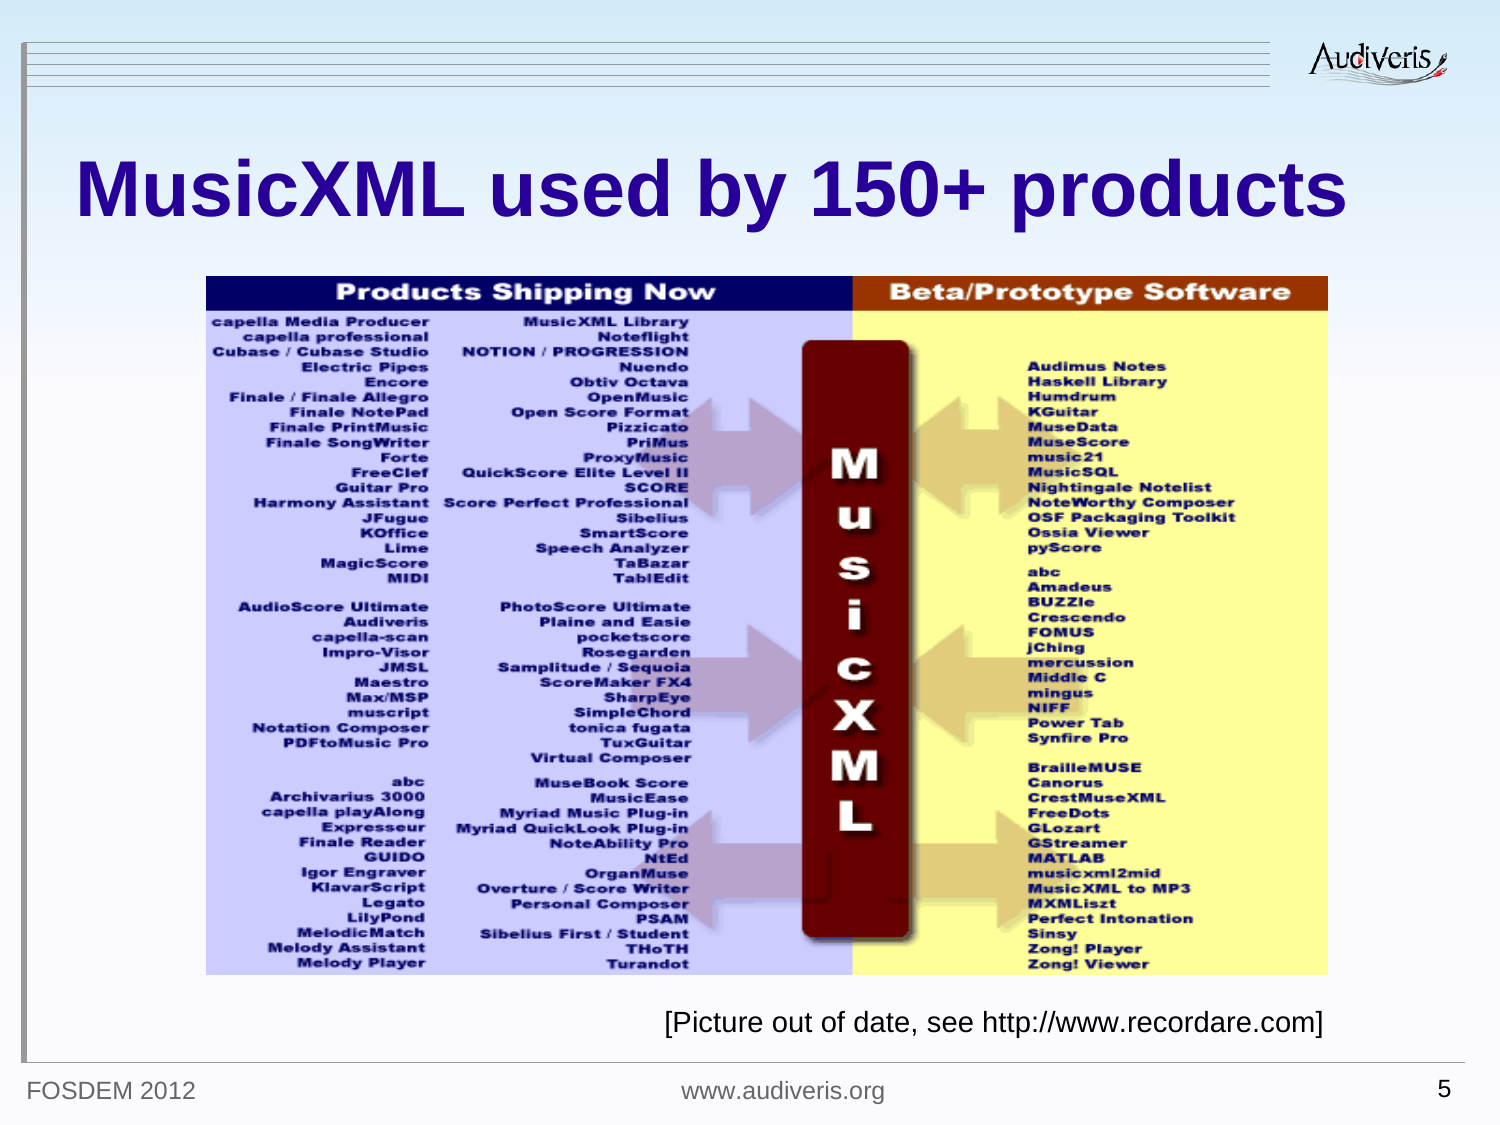

# MusicXML used by 150+ products
[Picture out of date, see http://www.recordare.com]